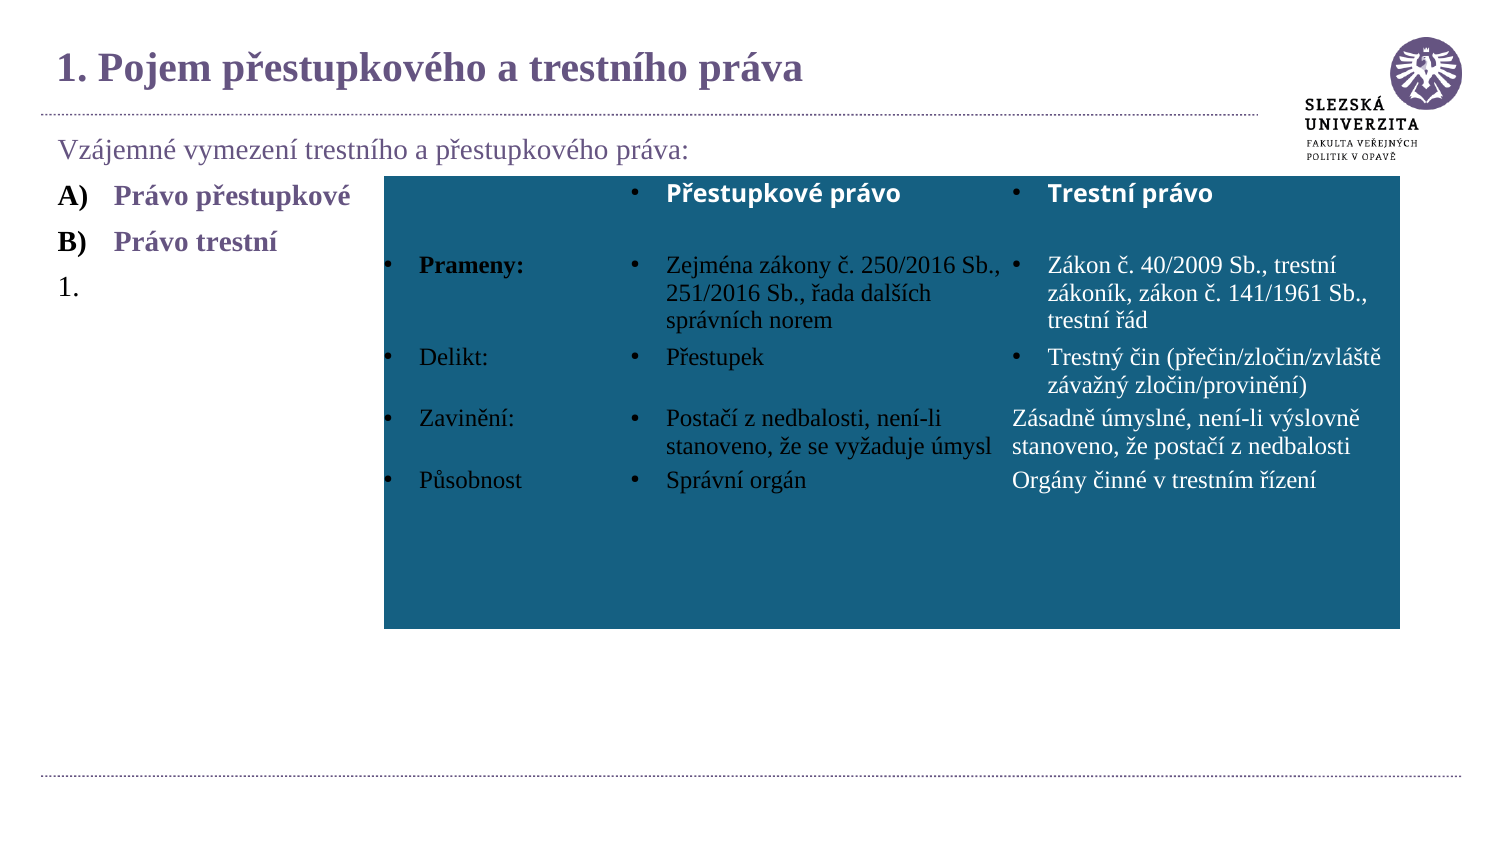

# 1. Pojem přestupkového a trestního práva
Vzájemné vymezení trestního a přestupkového práva:
Právo přestupkové
Právo trestní
| | Přestupkové právo | Trestní právo |
| --- | --- | --- |
| Prameny: | Zejména zákony č. 250/2016 Sb., 251/2016 Sb., řada dalších správních norem | Zákon č. 40/2009 Sb., trestní zákoník, zákon č. 141/1961 Sb., trestní řád |
| Delikt: | Přestupek | Trestný čin (přečin/zločin/zvláště závažný zločin/provinění) |
| Zavinění: | Postačí z nedbalosti, není-li stanoveno, že se vyžaduje úmysl | Zásadně úmyslné, není-li výslovně stanoveno, že postačí z nedbalosti |
| Působnost | Správní orgán | Orgány činné v trestním řízení |